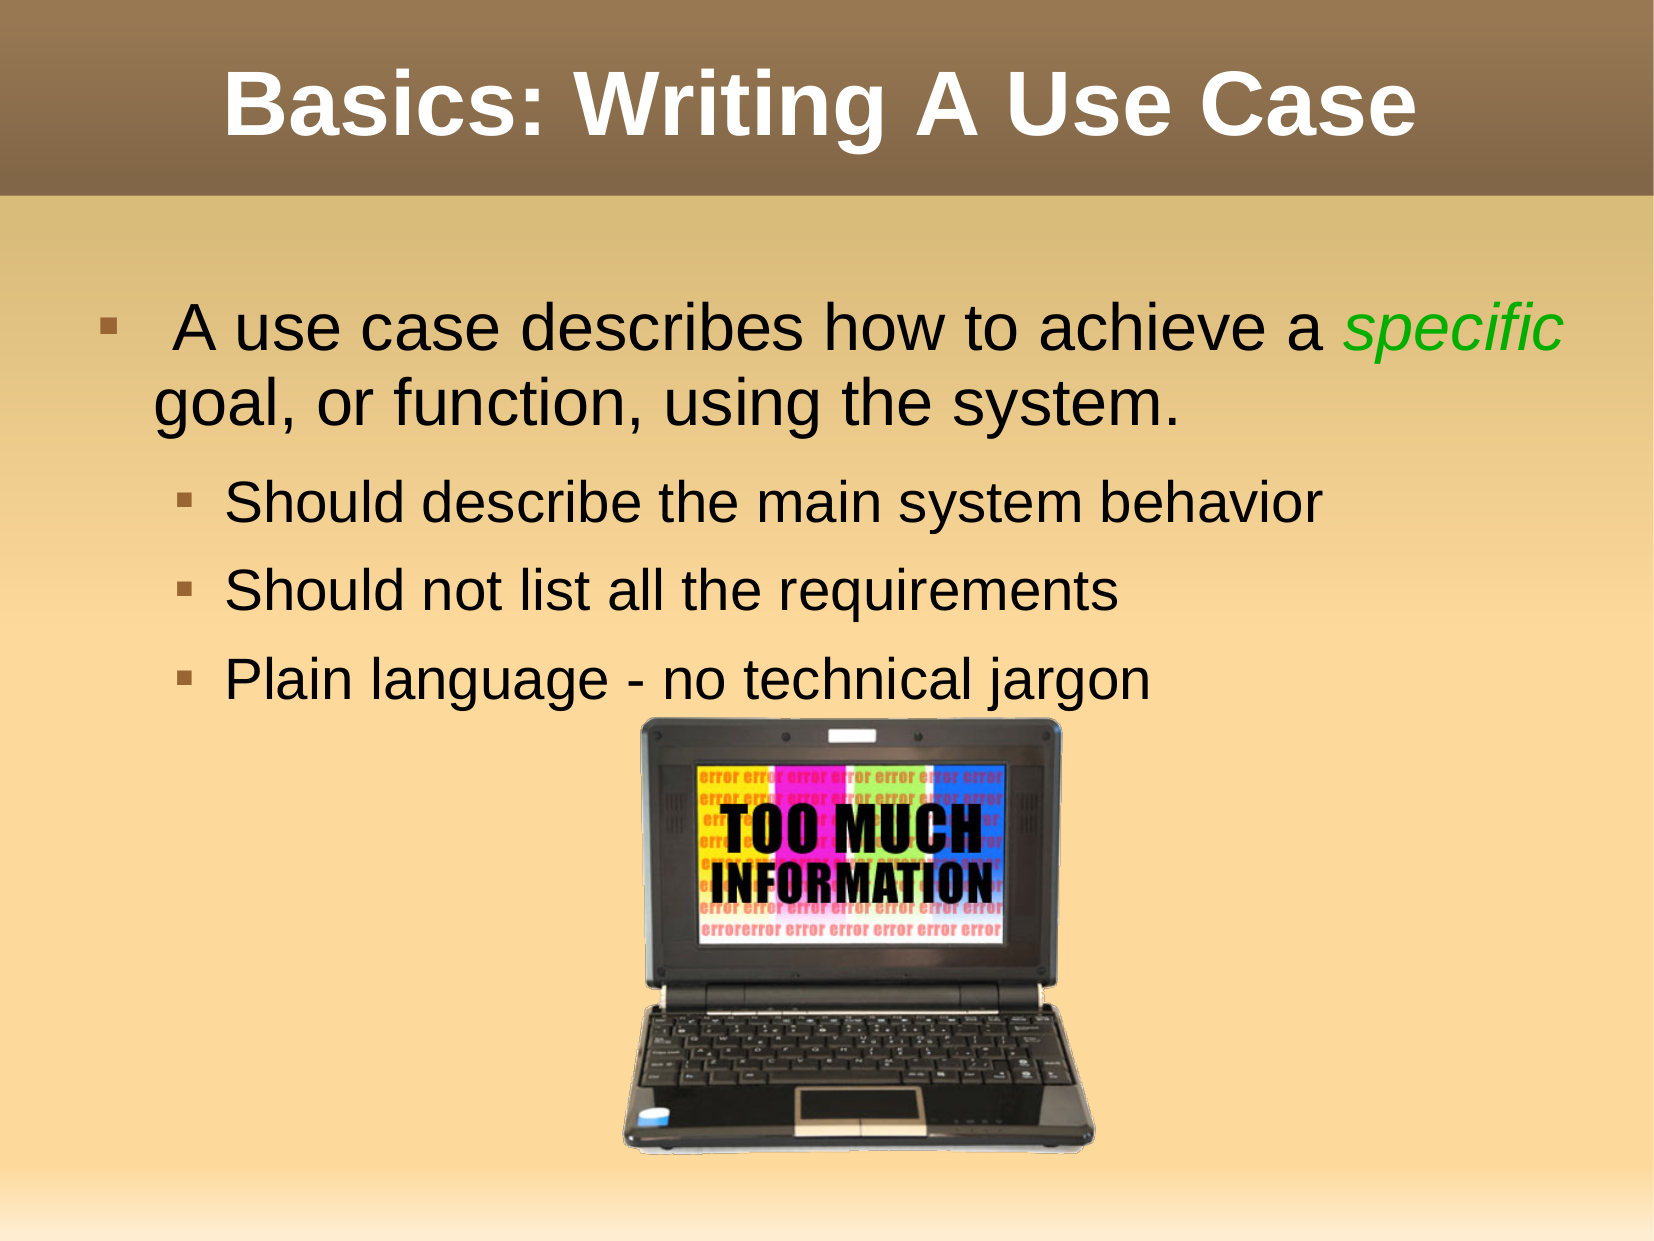

# Basics: Writing A Use Case
 A use case describes how to achieve a specific goal, or function, using the system.
Should describe the main system behavior
Should not list all the requirements
Plain language - no technical jargon